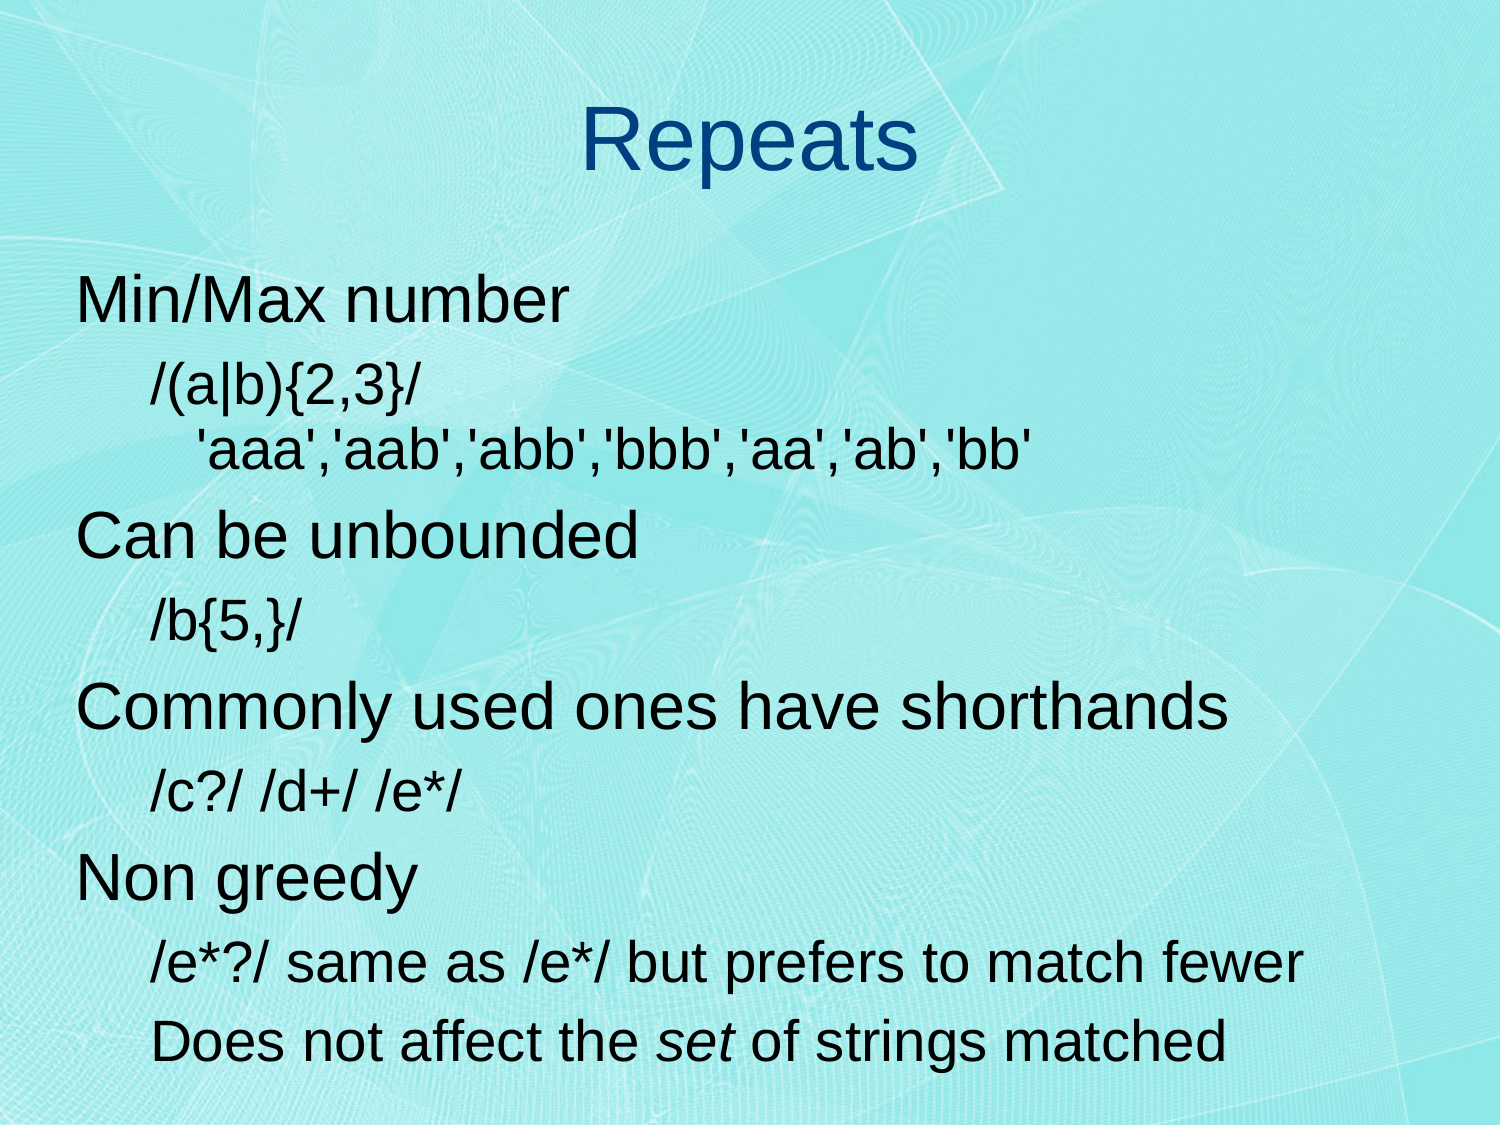

# Repeats
Min/Max number
/(a|b){2,3}/
'aaa','aab','abb','bbb','aa','ab','bb'
Can be unbounded
/b{5,}/
Commonly used ones have shorthands
/c?/ /d+/ /e*/
Non greedy
/e*?/ same as /e*/ but prefers to match fewer
Does not affect the set of strings matched